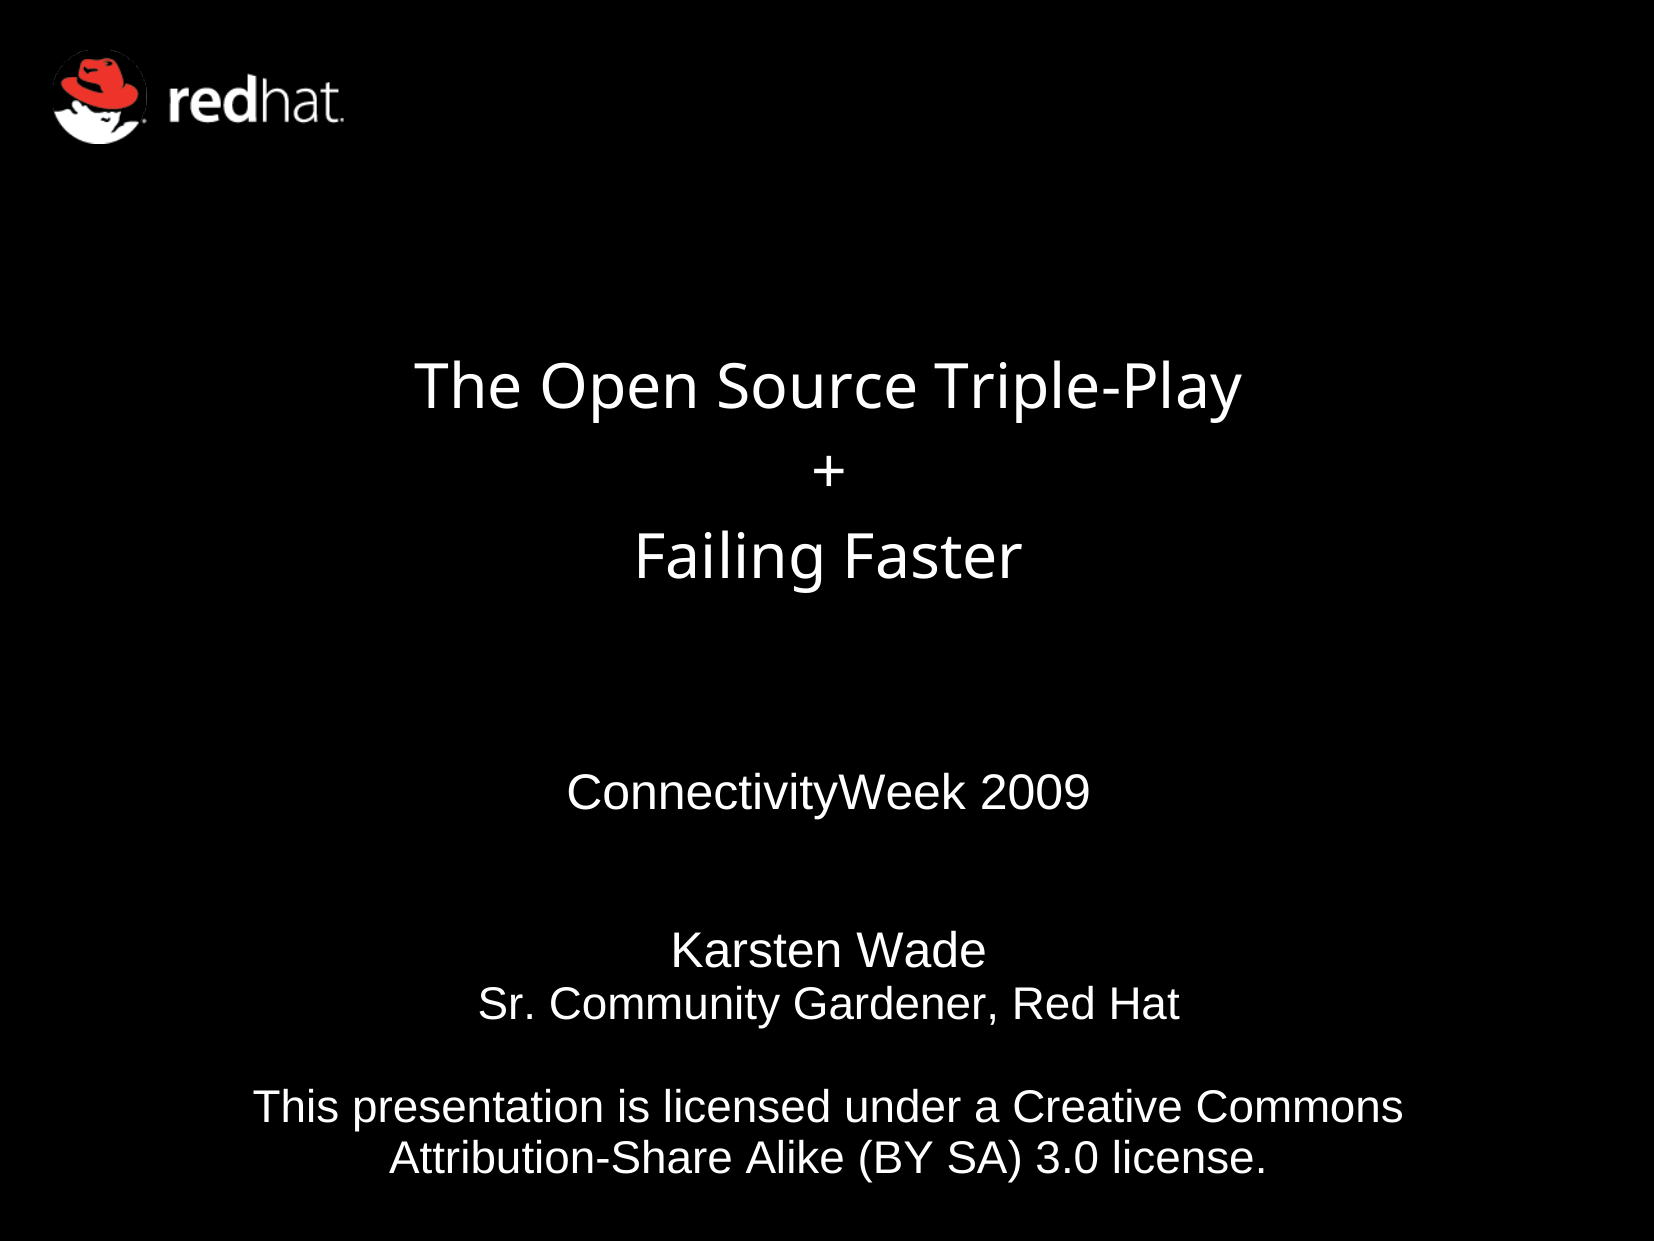

The Open Source Triple-Play
+
Failing Faster
ConnectivityWeek 2009
Karsten Wade
Sr. Community Gardener, Red Hat
This presentation is licensed under a Creative Commons
Attribution-Share Alike (BY SA) 3.0 license.